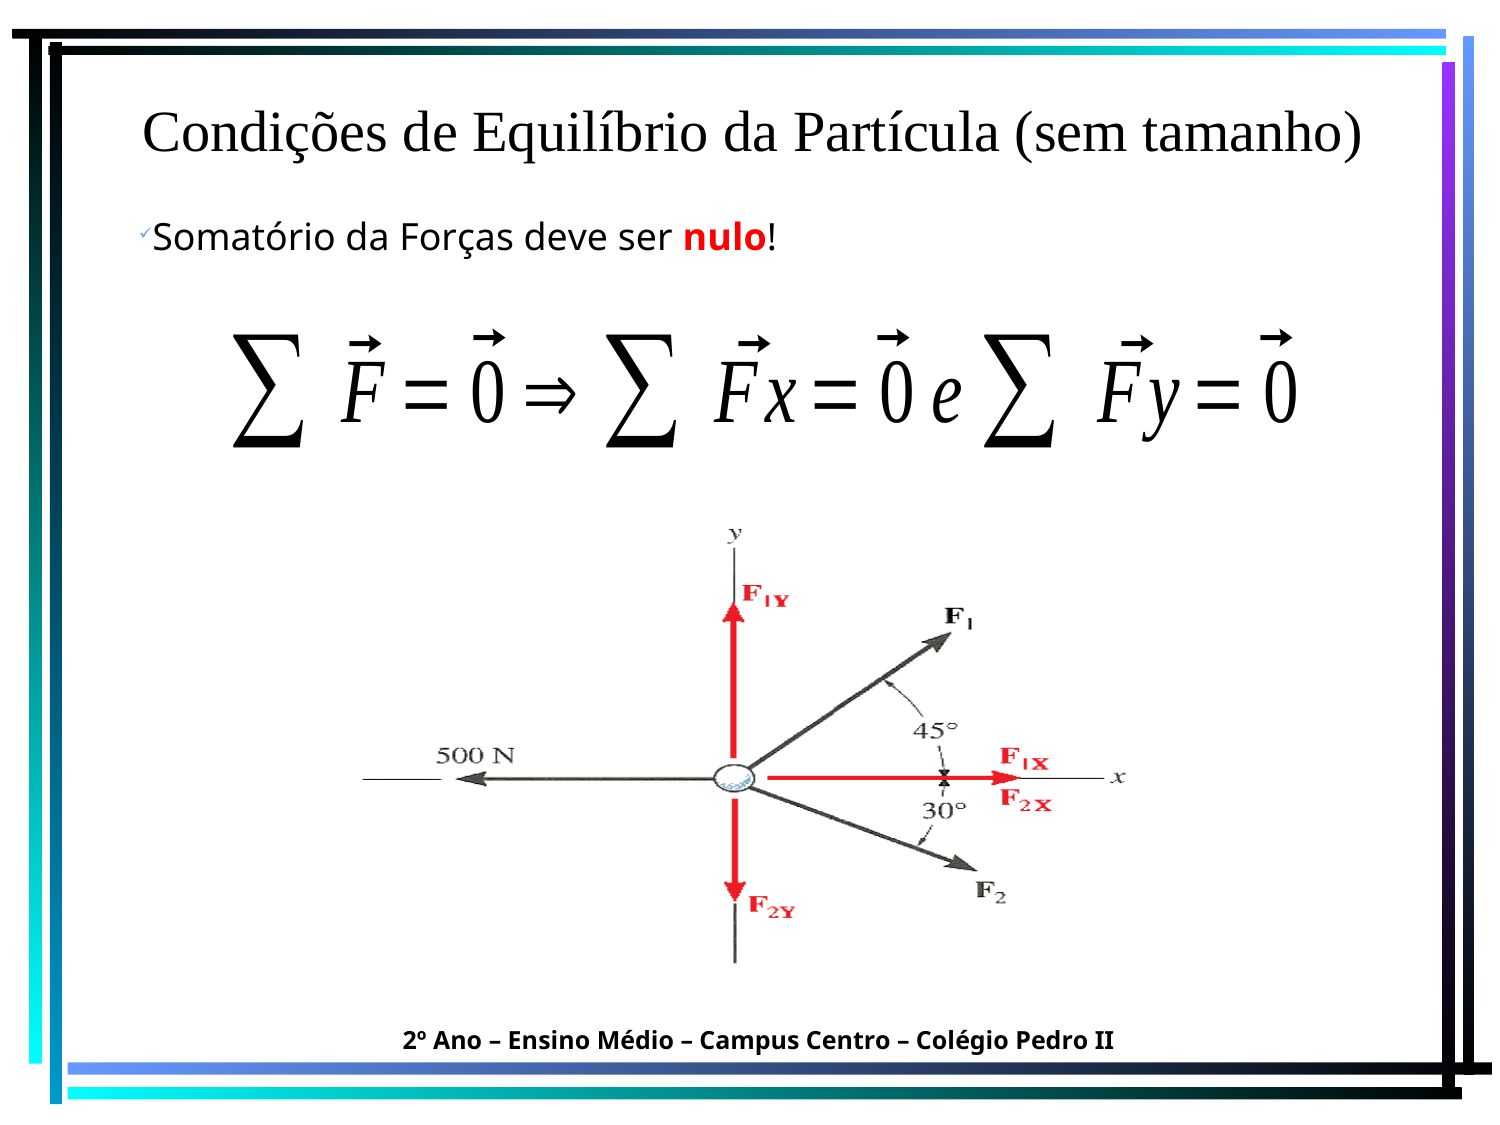

# Condições de Equilíbrio da Partícula (sem tamanho)
Somatório da Forças deve ser nulo!
2º Ano – Ensino Médio – Campus Centro – Colégio Pedro II